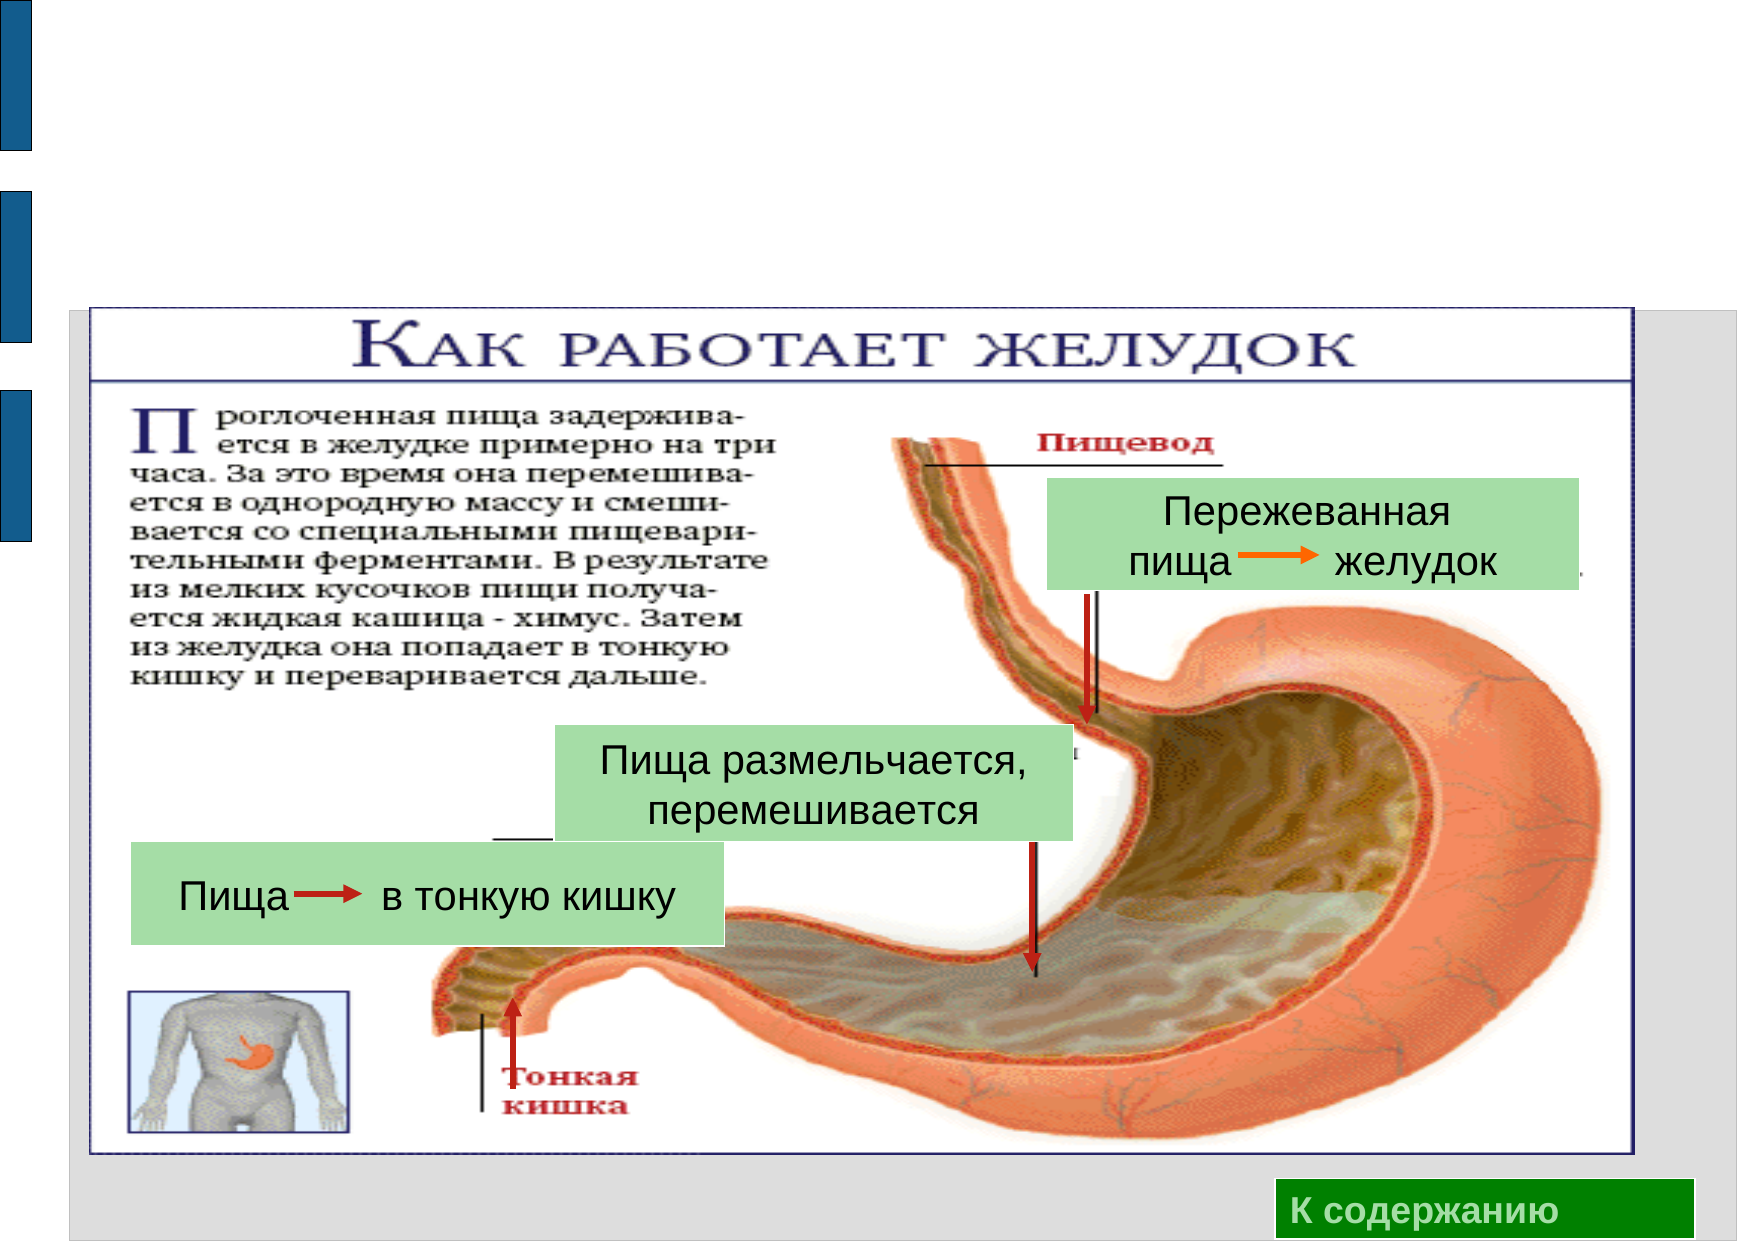

Пережеванная
пища желудок
Пища размельчается,
перемешивается
Пища в тонкую кишку
К содержанию